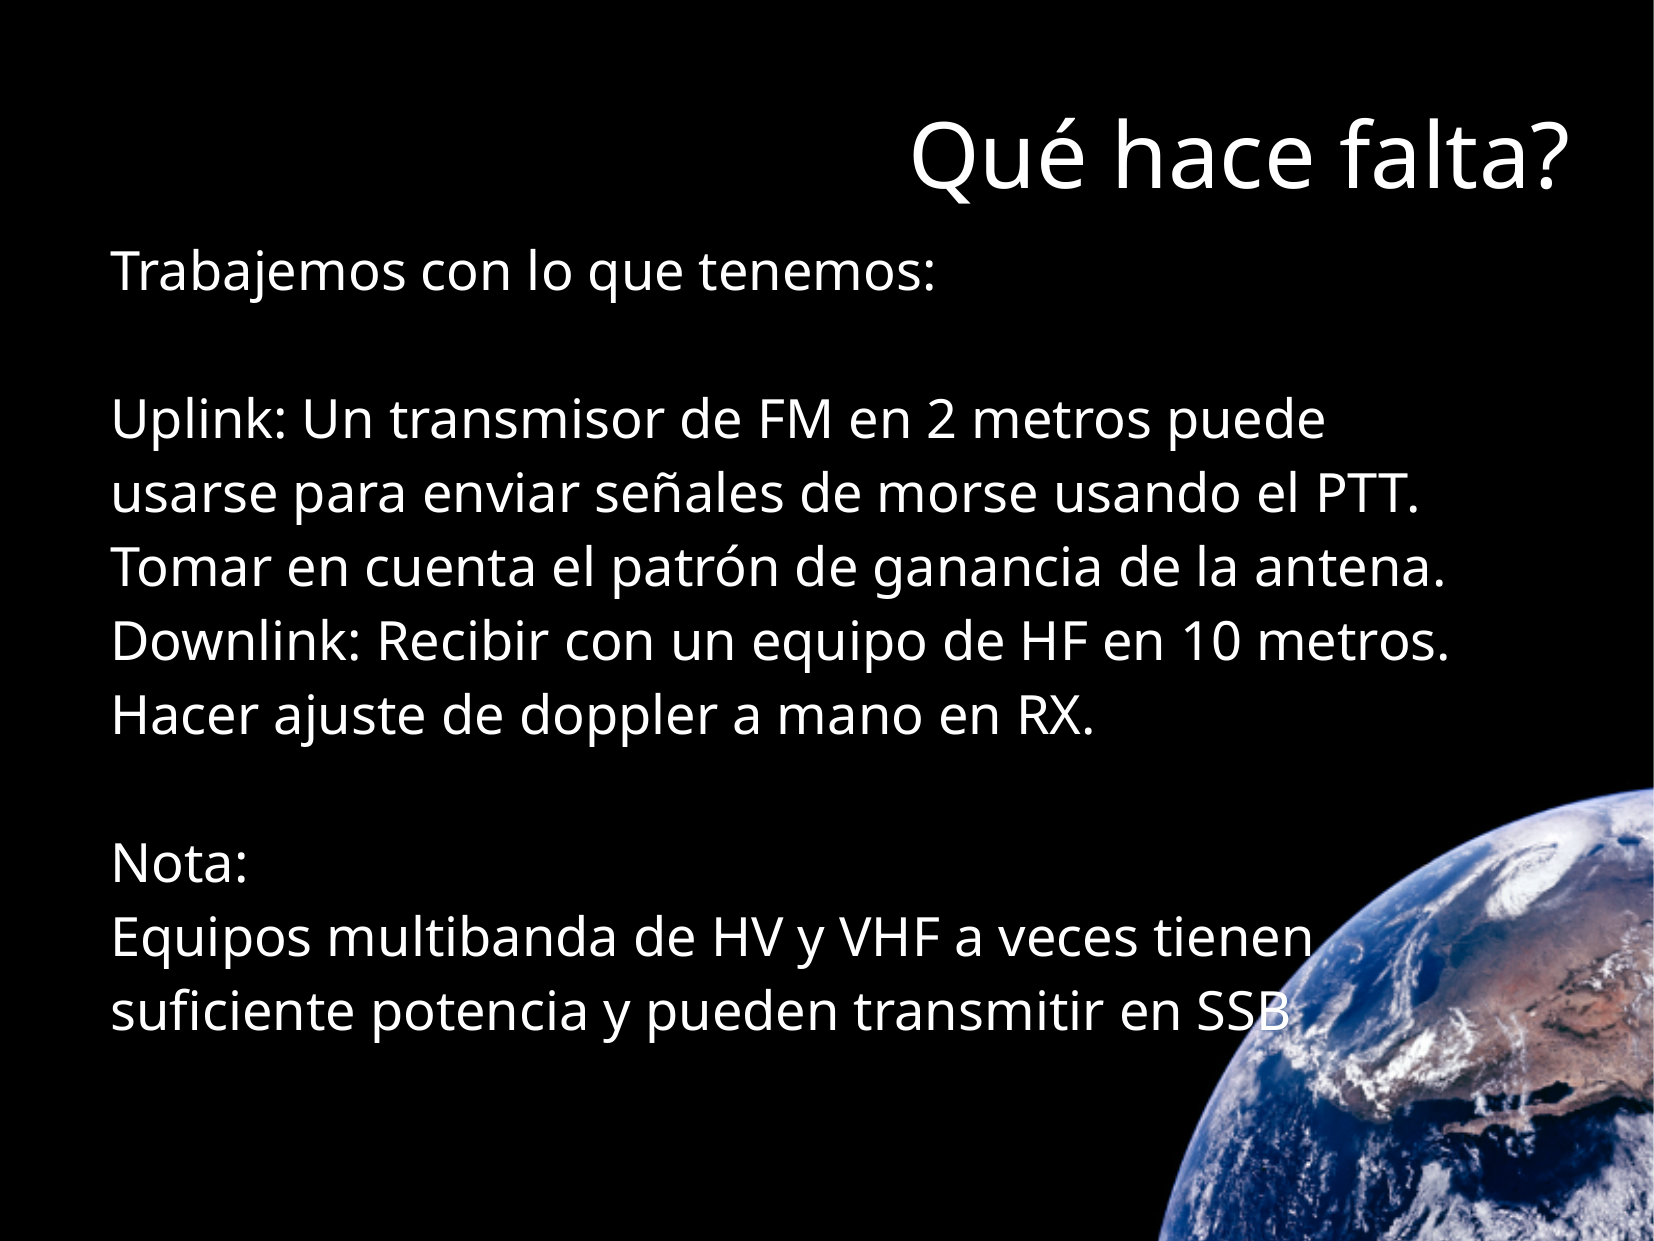

# Qué hace falta?
Trabajemos con lo que tenemos:
Uplink: Un transmisor de FM en 2 metros puede usarse para enviar señales de morse usando el PTT. Tomar en cuenta el patrón de ganancia de la antena.
Downlink: Recibir con un equipo de HF en 10 metros. Hacer ajuste de doppler a mano en RX.
Nota:
Equipos multibanda de HV y VHF a veces tienen suficiente potencia y pueden transmitir en SSB